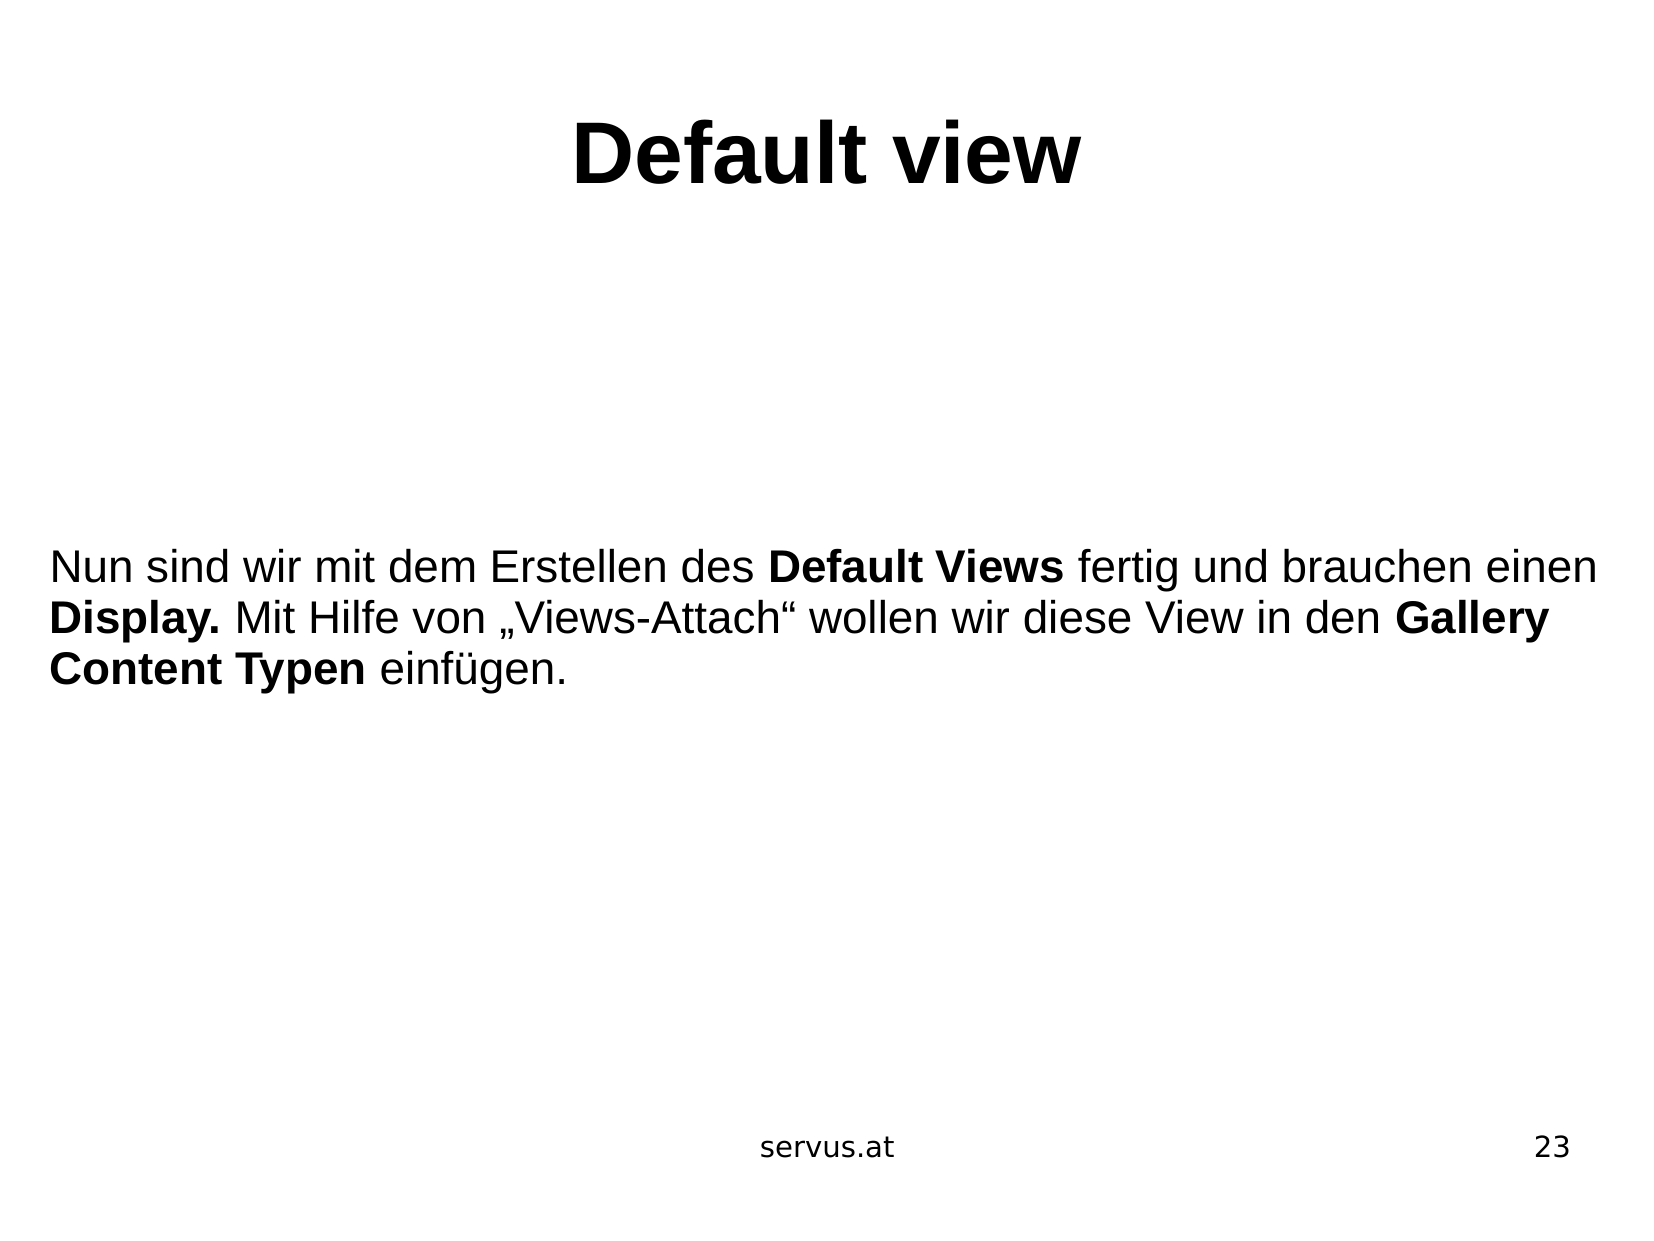

# Default view
Nun sind wir mit dem Erstellen des Default Views fertig und brauchen einen Display. Mit Hilfe von „Views-Attach“ wollen wir diese View in den Gallery Content Typen einfügen.
servus.at
23